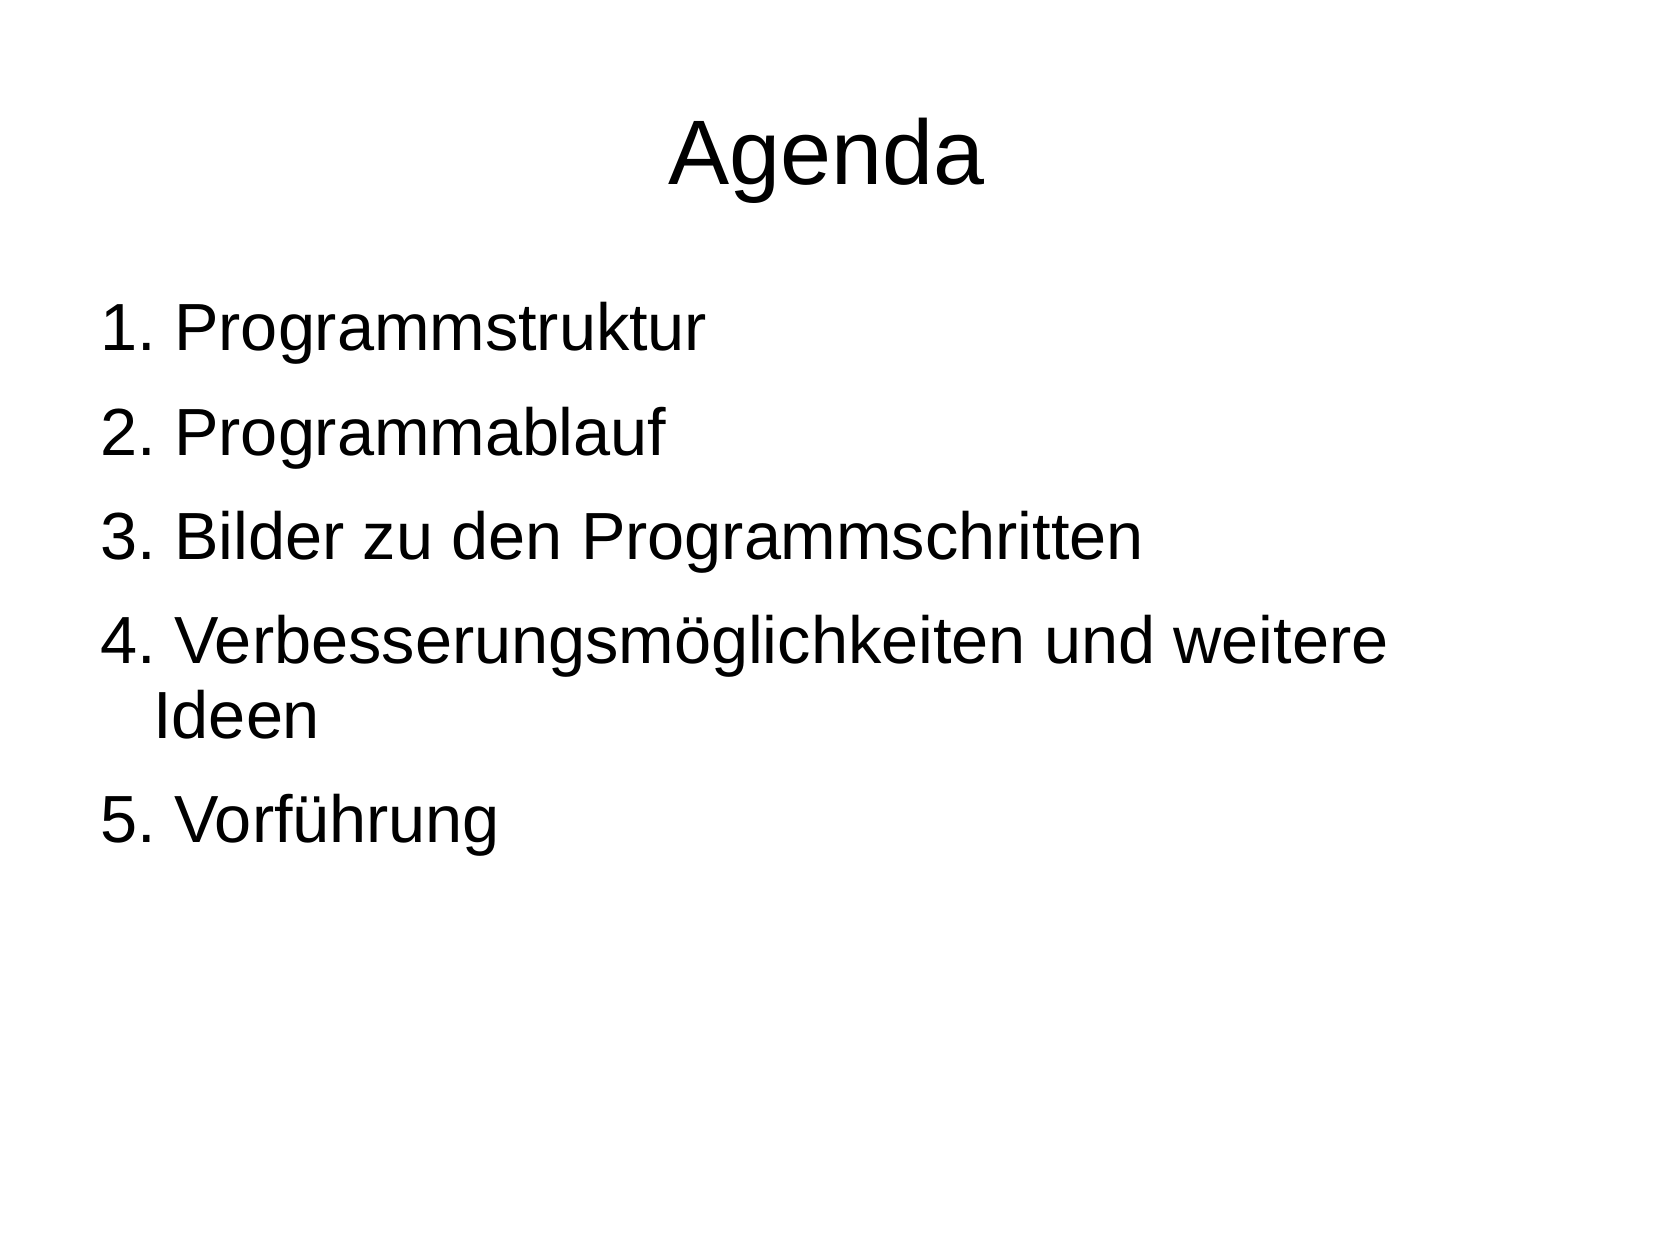

# Agenda
 Programmstruktur
 Programmablauf
 Bilder zu den Programmschritten
 Verbesserungsmöglichkeiten und weitere Ideen
 Vorführung